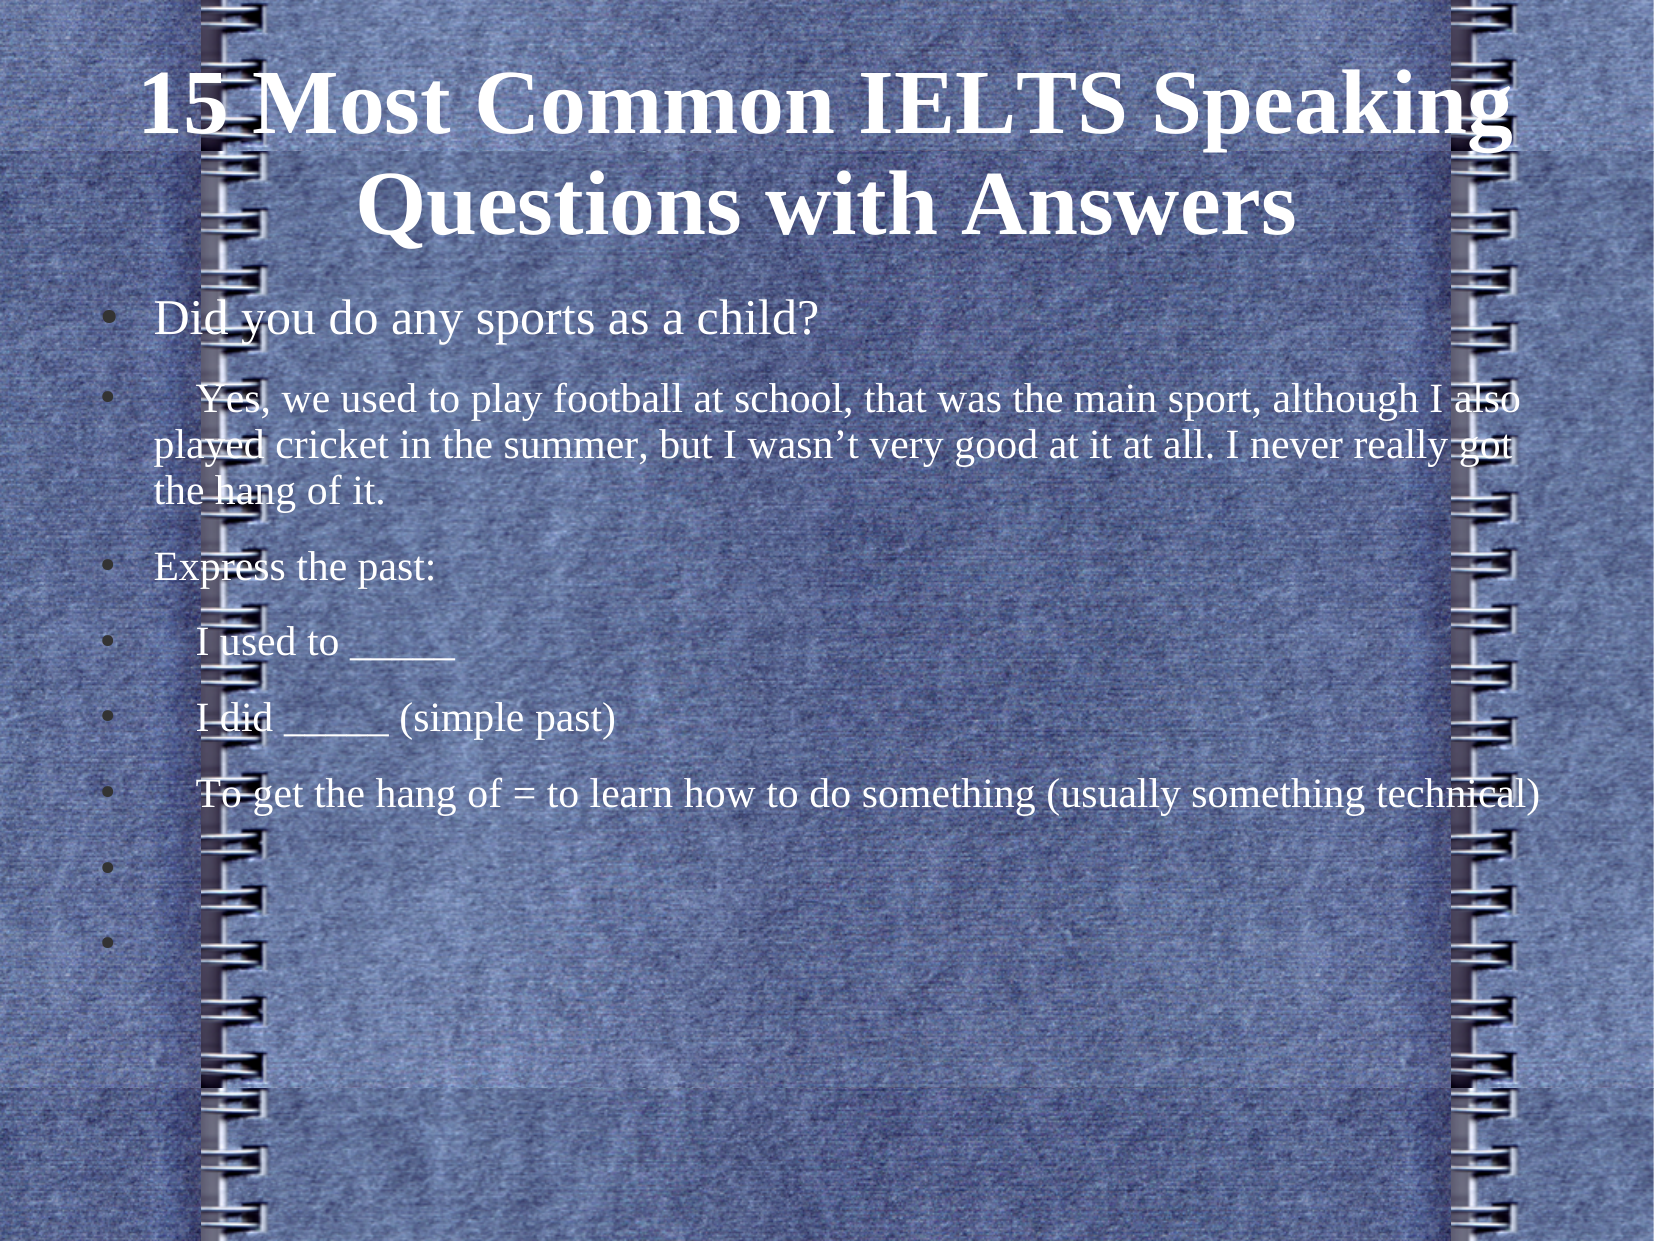

# 15 Most Common IELTS Speaking Questions with Answers
Did you do any sports as a child?
 Yes, we used to play football at school, that was the main sport, although I also played cricket in the summer, but I wasn’t very good at it at all. I never really got the hang of it.
Express the past:
 I used to _____
 I did _____ (simple past)
 To get the hang of = to learn how to do something (usually something technical)